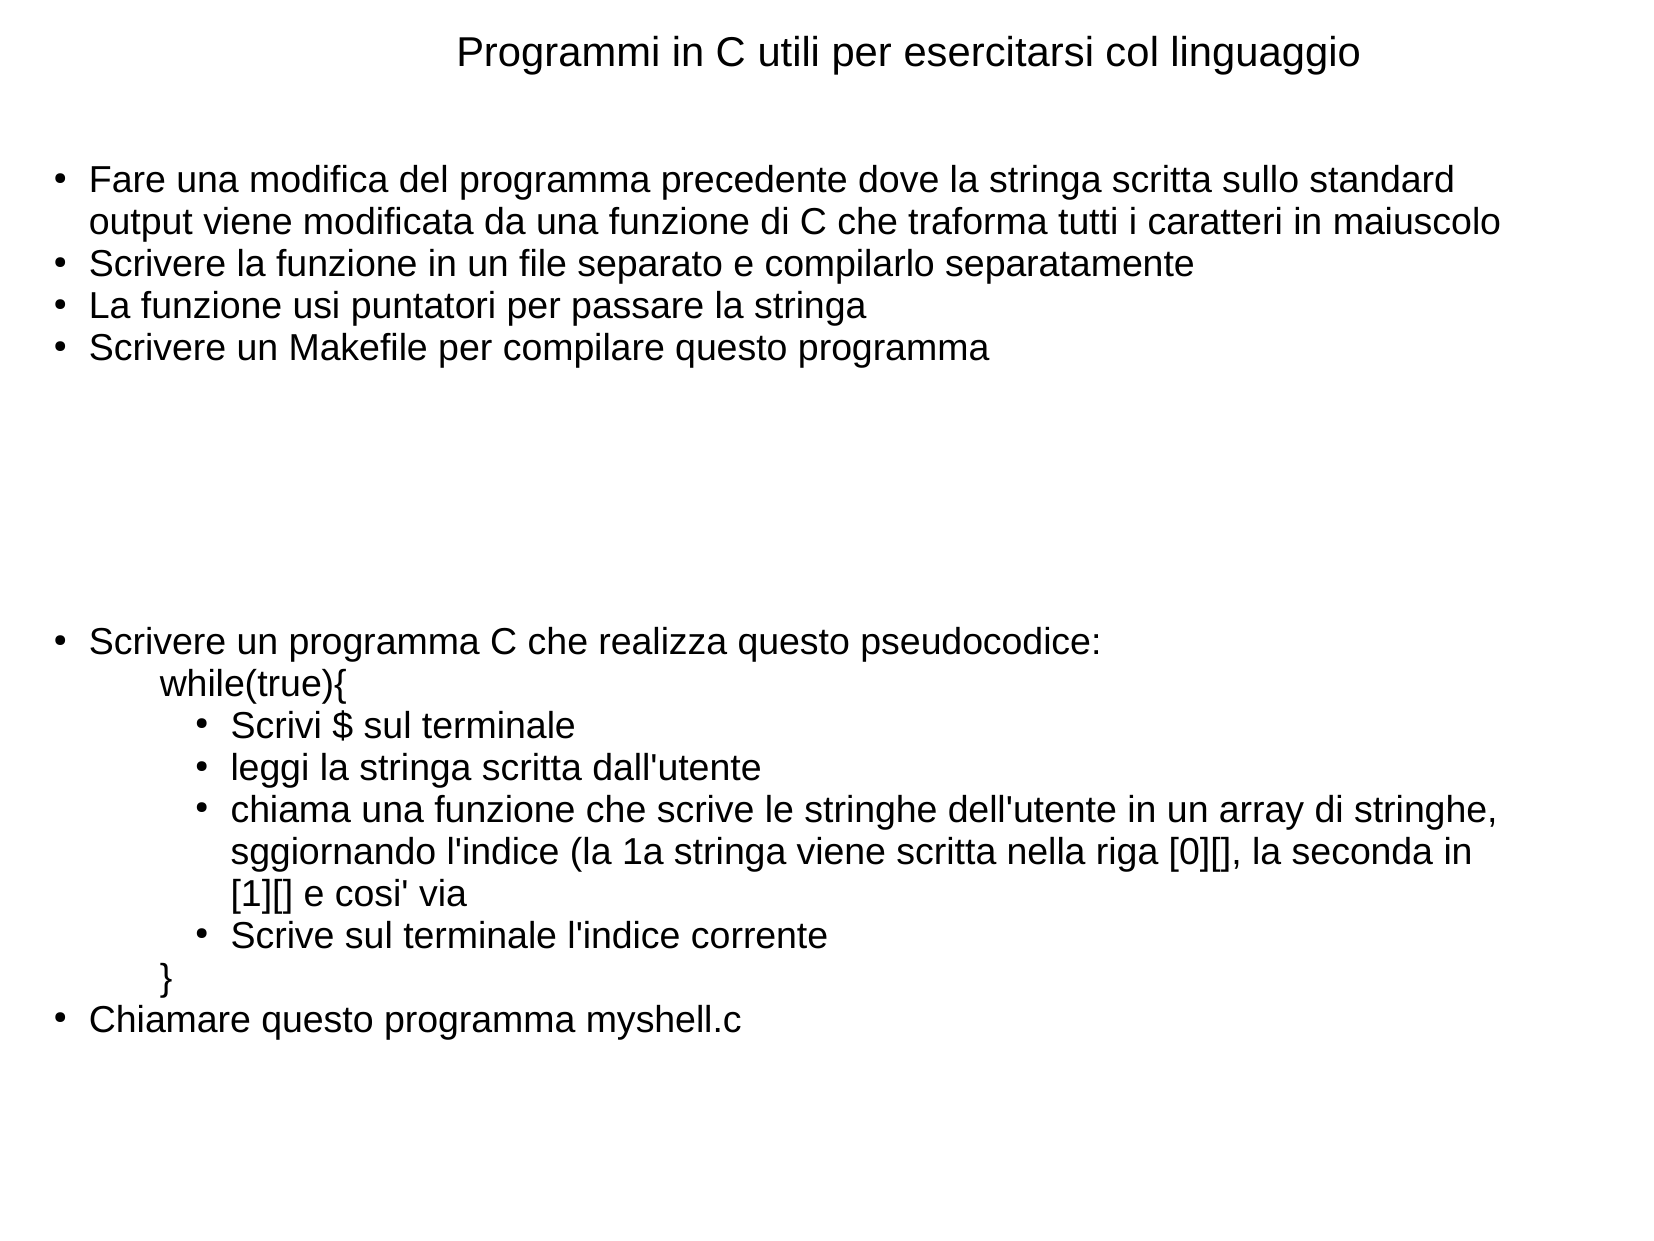

Programmi in C utili per esercitarsi col linguaggio
Fare una modifica del programma precedente dove la stringa scritta sullo standard output viene modificata da una funzione di C che traforma tutti i caratteri in maiuscolo
Scrivere la funzione in un file separato e compilarlo separatamente
La funzione usi puntatori per passare la stringa
Scrivere un Makefile per compilare questo programma
Scrivere un programma C che realizza questo pseudocodice:
while(true){
Scrivi $ sul terminale
leggi la stringa scritta dall'utente
chiama una funzione che scrive le stringhe dell'utente in un array di stringhe, sggiornando l'indice (la 1a stringa viene scritta nella riga [0][], la seconda in [1][] e cosi' via
Scrive sul terminale l'indice corrente
}
Chiamare questo programma myshell.c